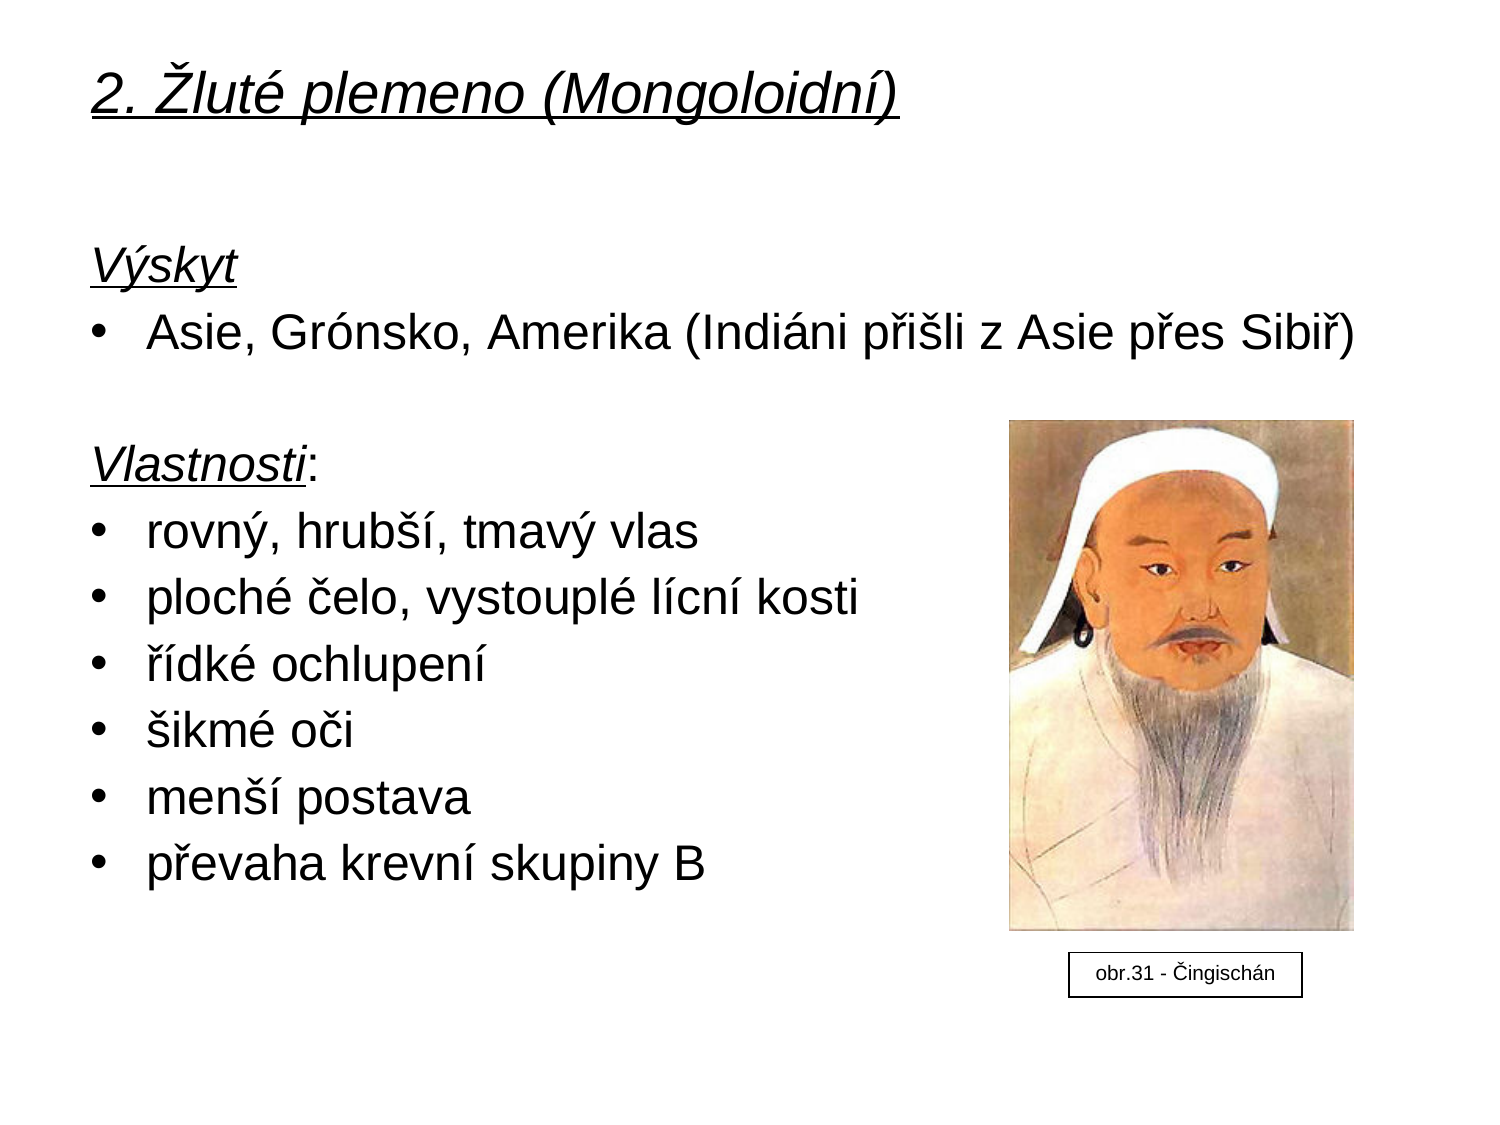

# 2. Žluté plemeno (Mongoloidní)
Výskyt
Asie, Grónsko, Amerika (Indiáni přišli z Asie přes Sibiř)
Vlastnosti:
rovný, hrubší, tmavý vlas
ploché čelo, vystouplé lícní kosti
řídké ochlupení
šikmé oči
menší postava
převaha krevní skupiny B
obr.31 - Čingischán